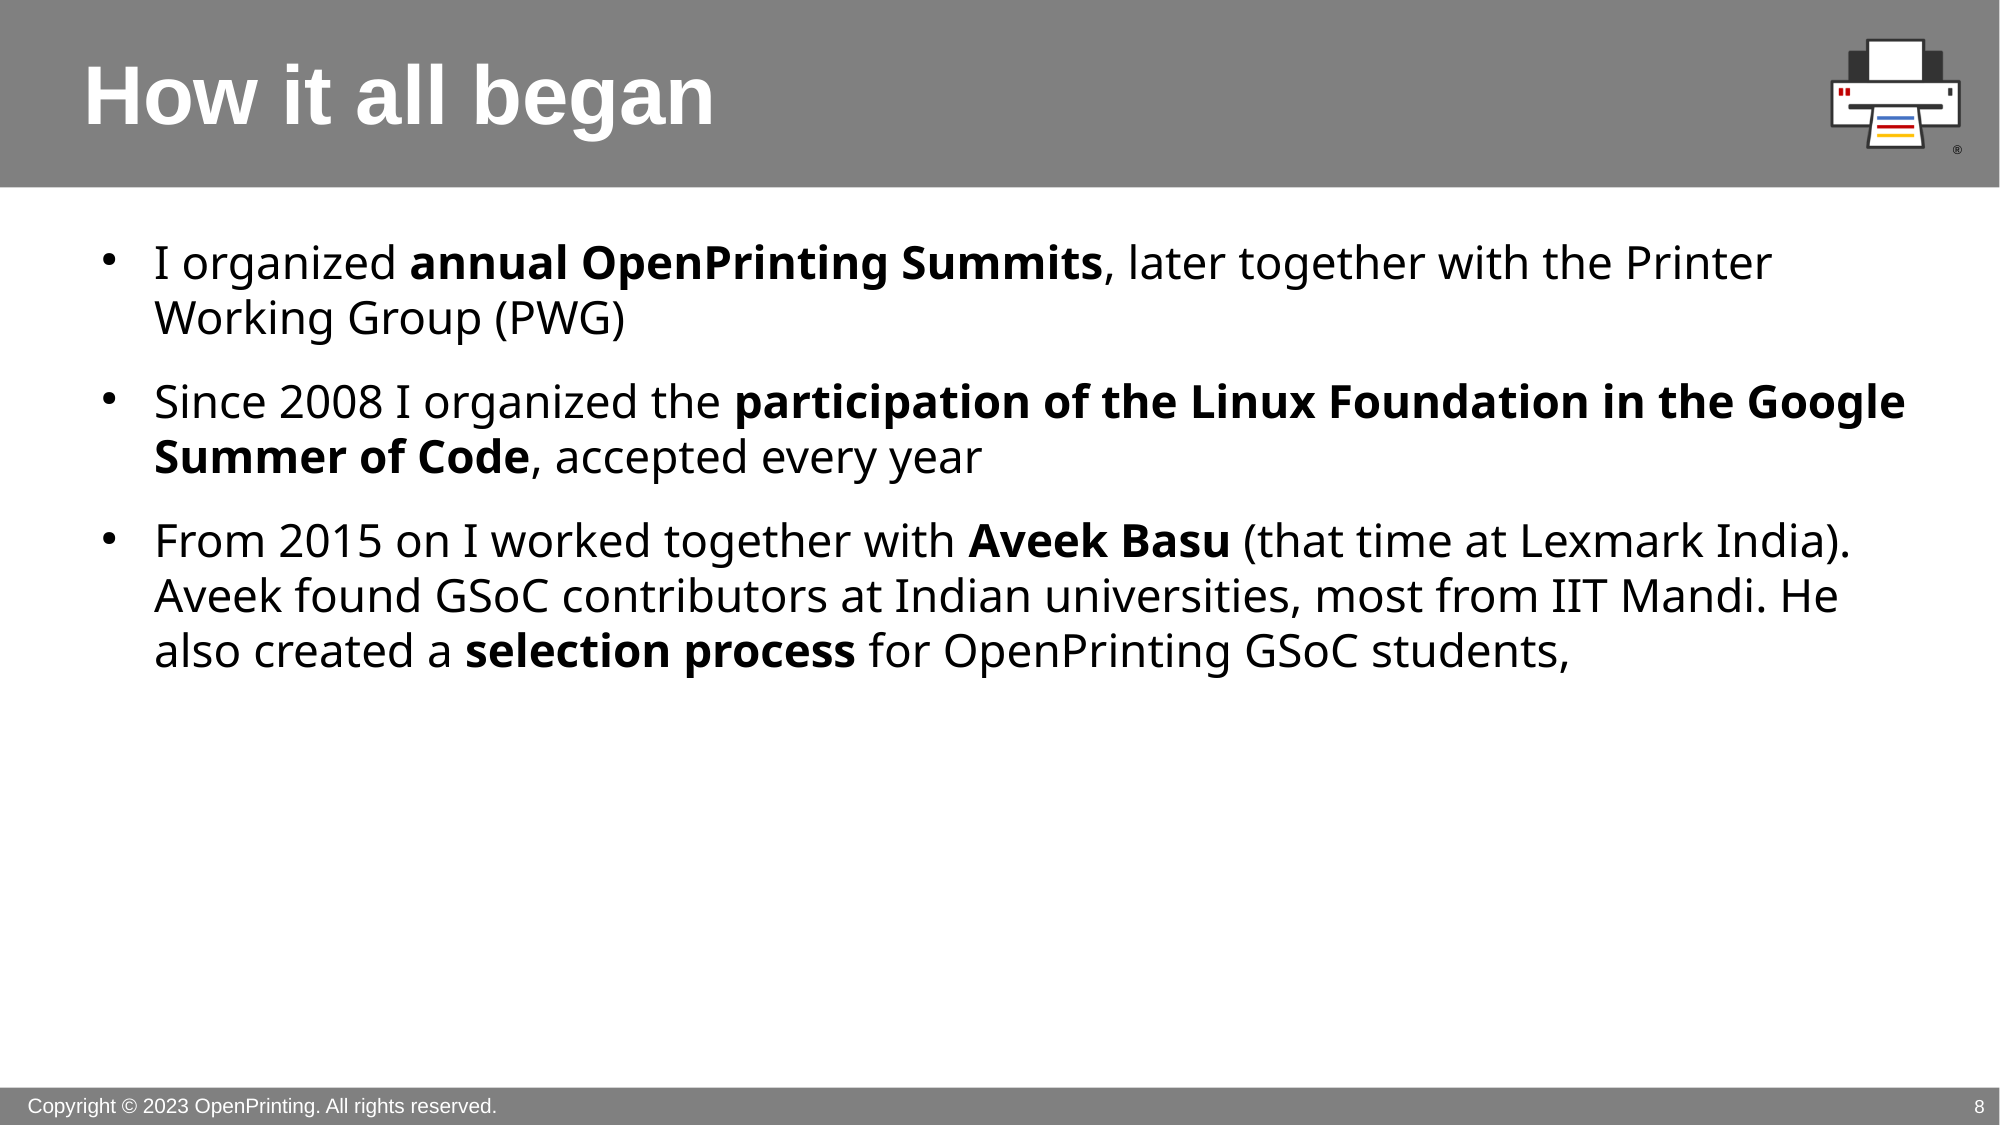

How it all began
# I organized annual OpenPrinting Summits, later together with the Printer Working Group (PWG)
Since 2008 I organized the participation of the Linux Foundation in the Google Summer of Code, accepted every year
From 2015 on I worked together with Aveek Basu (that time at Lexmark India). Aveek found GSoC contributors at Indian universities, most from IIT Mandi. He also created a selection process for OpenPrinting GSoC students,